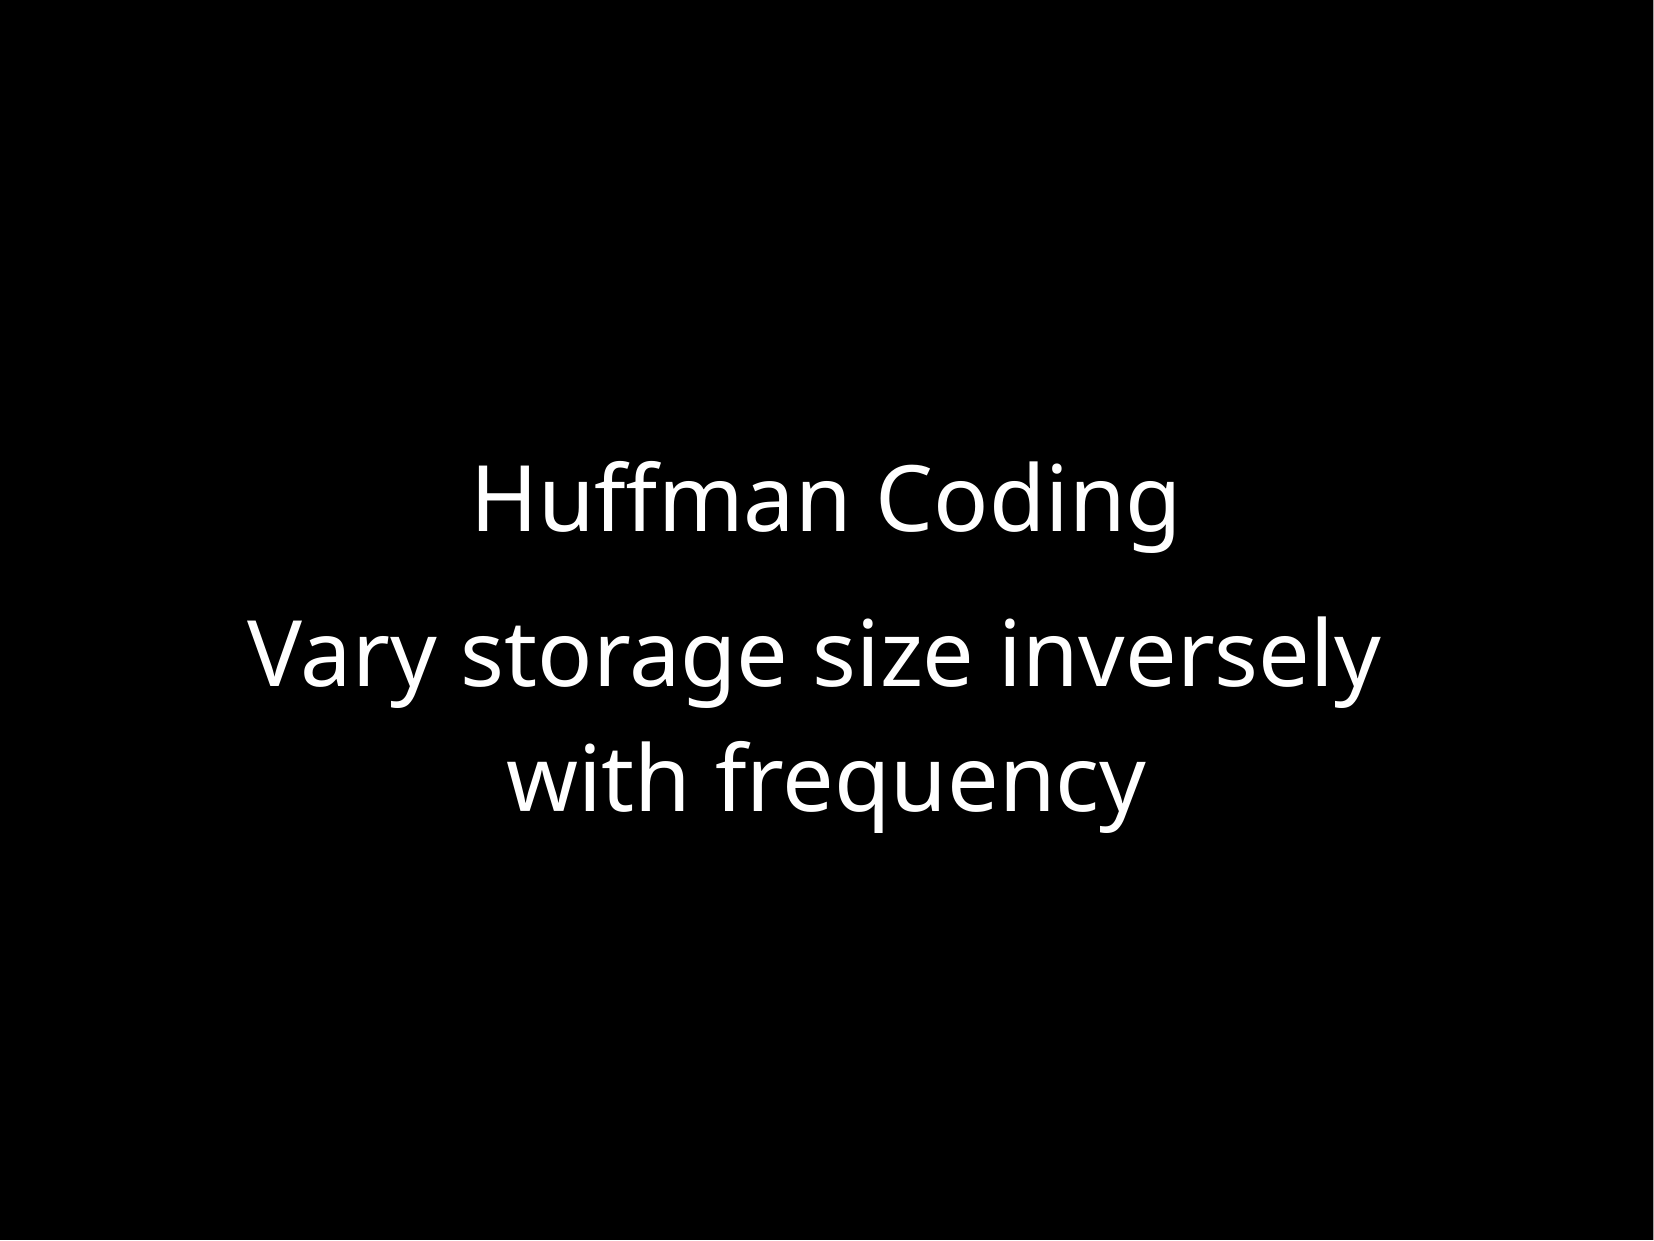

# Huffman Coding
Vary storage size inversely
with frequency